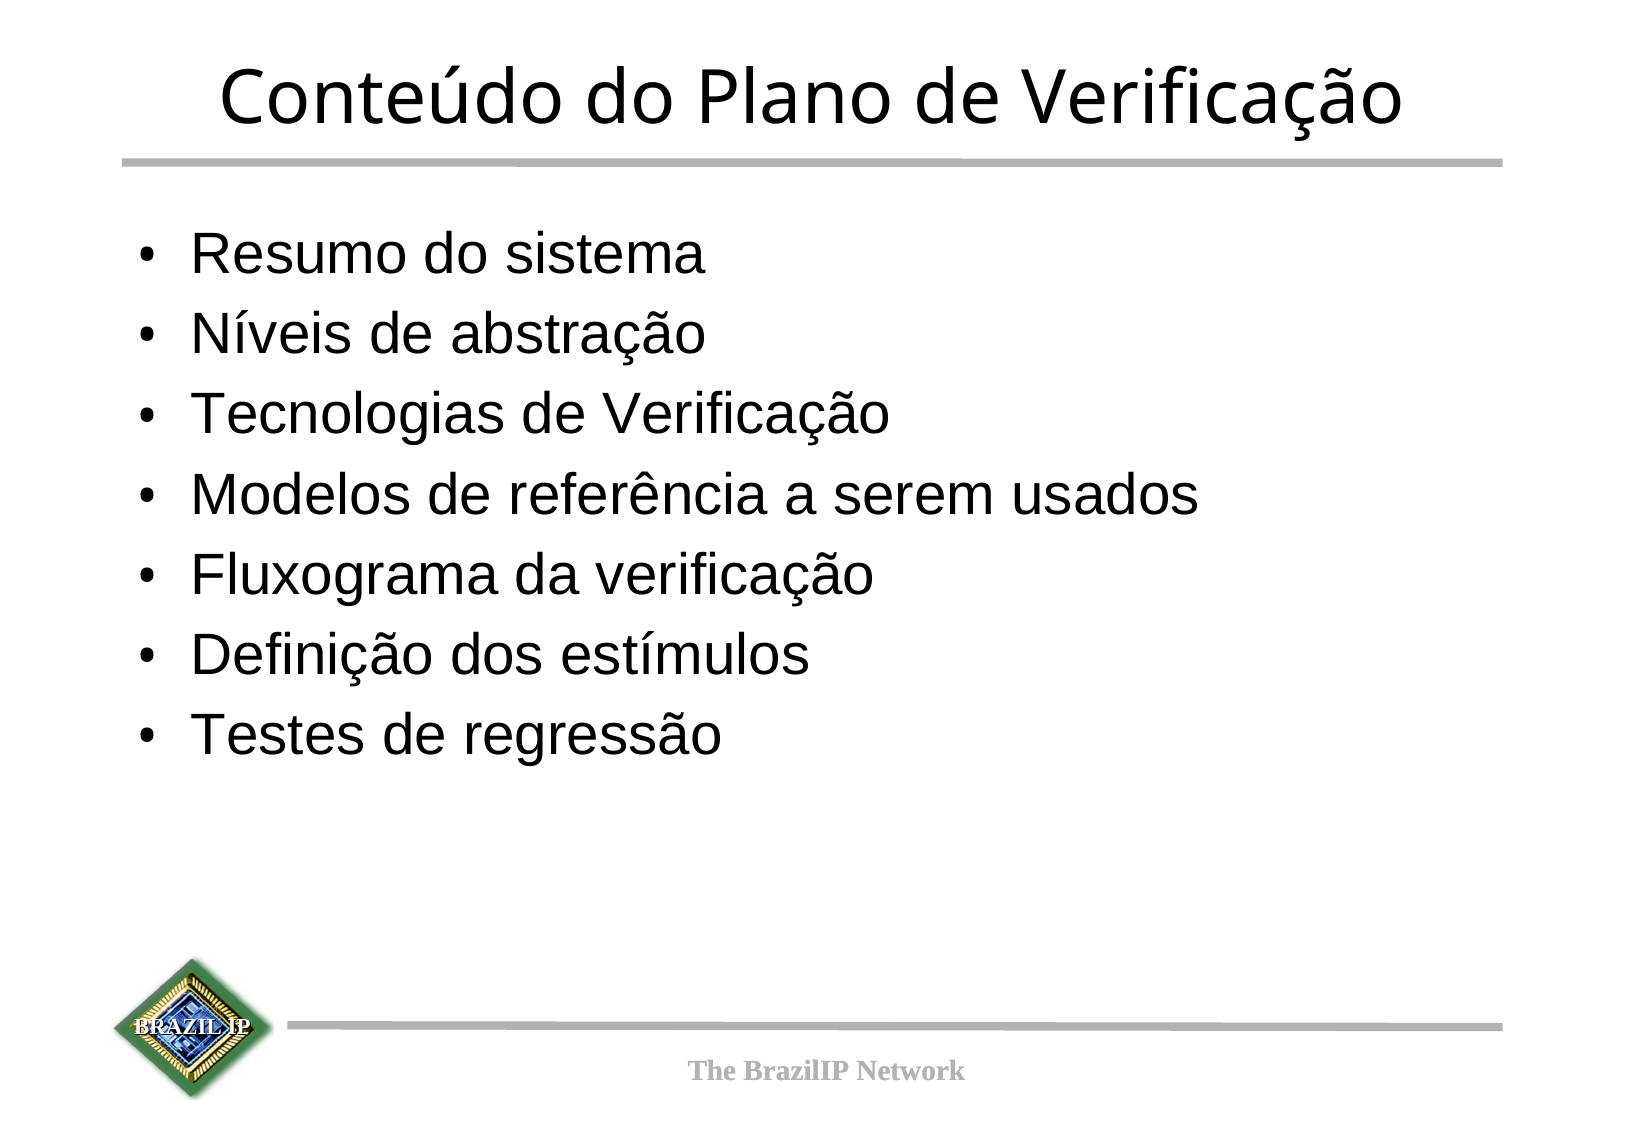

# Conteúdo do Plano de Verificação
Resumo do sistema
Níveis de abstração
Tecnologias de Verificação
Modelos de referência a serem usados
Fluxograma da verificação
Definição dos estímulos
Testes de regressão